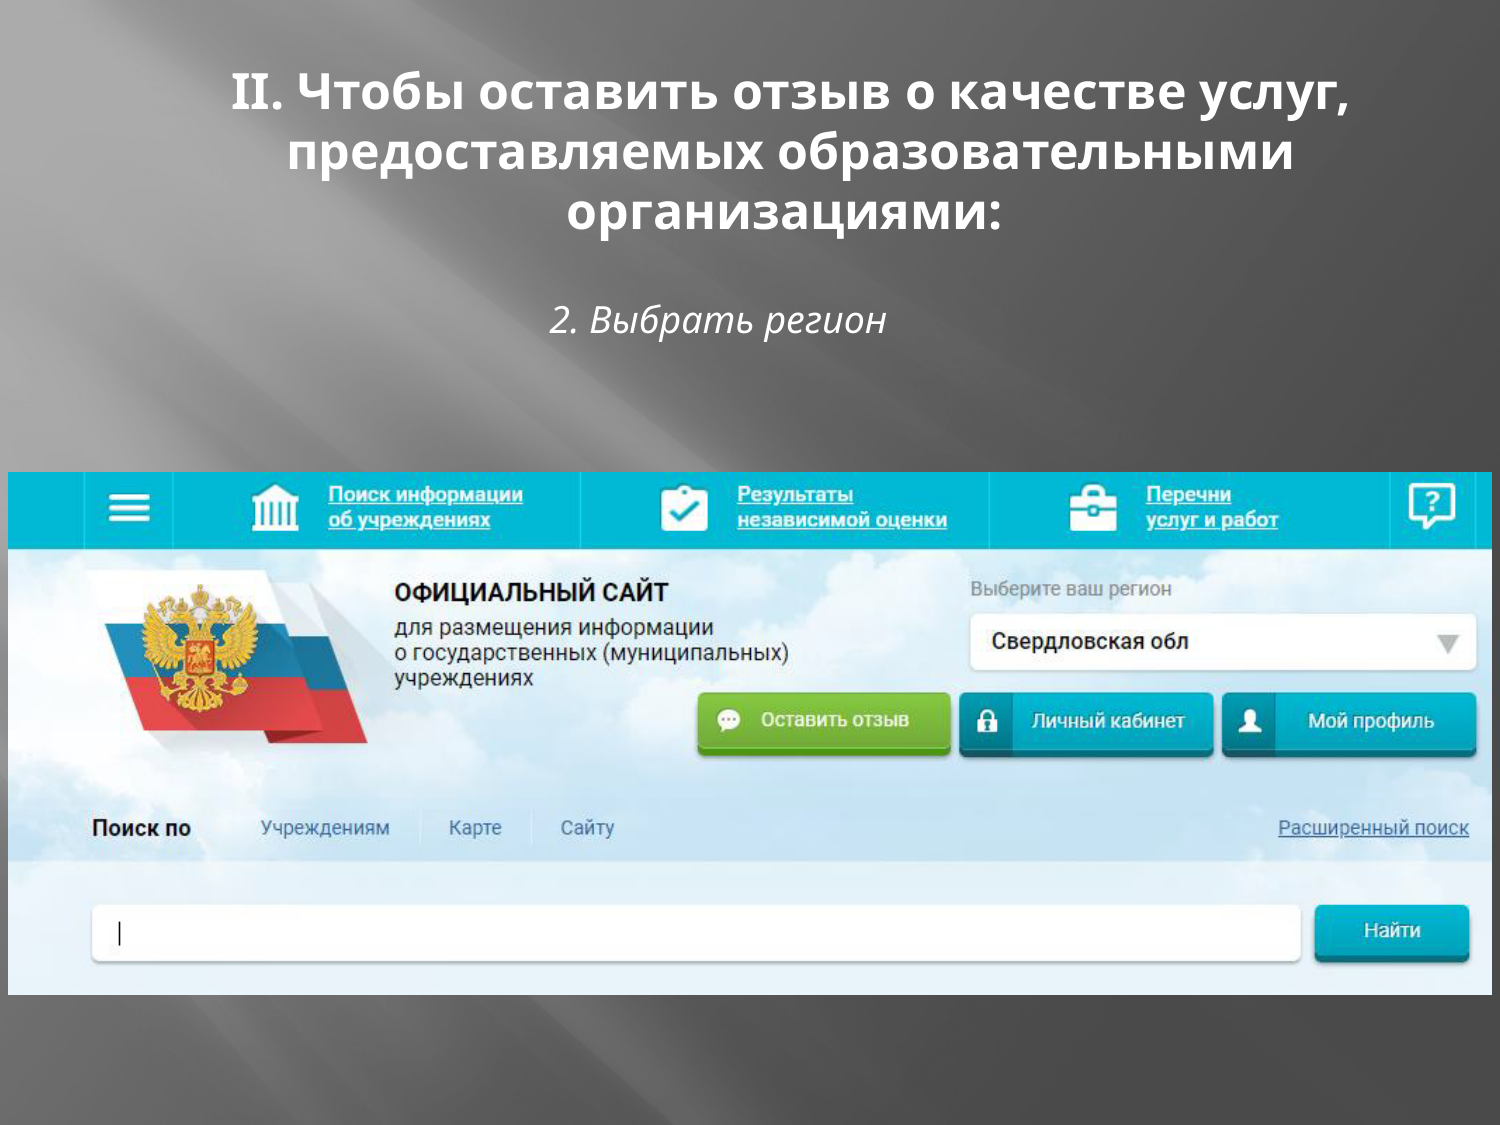

II. Чтобы оставить отзыв о качестве услуг, предоставляемых образовательными организациями:
2. Выбрать регион